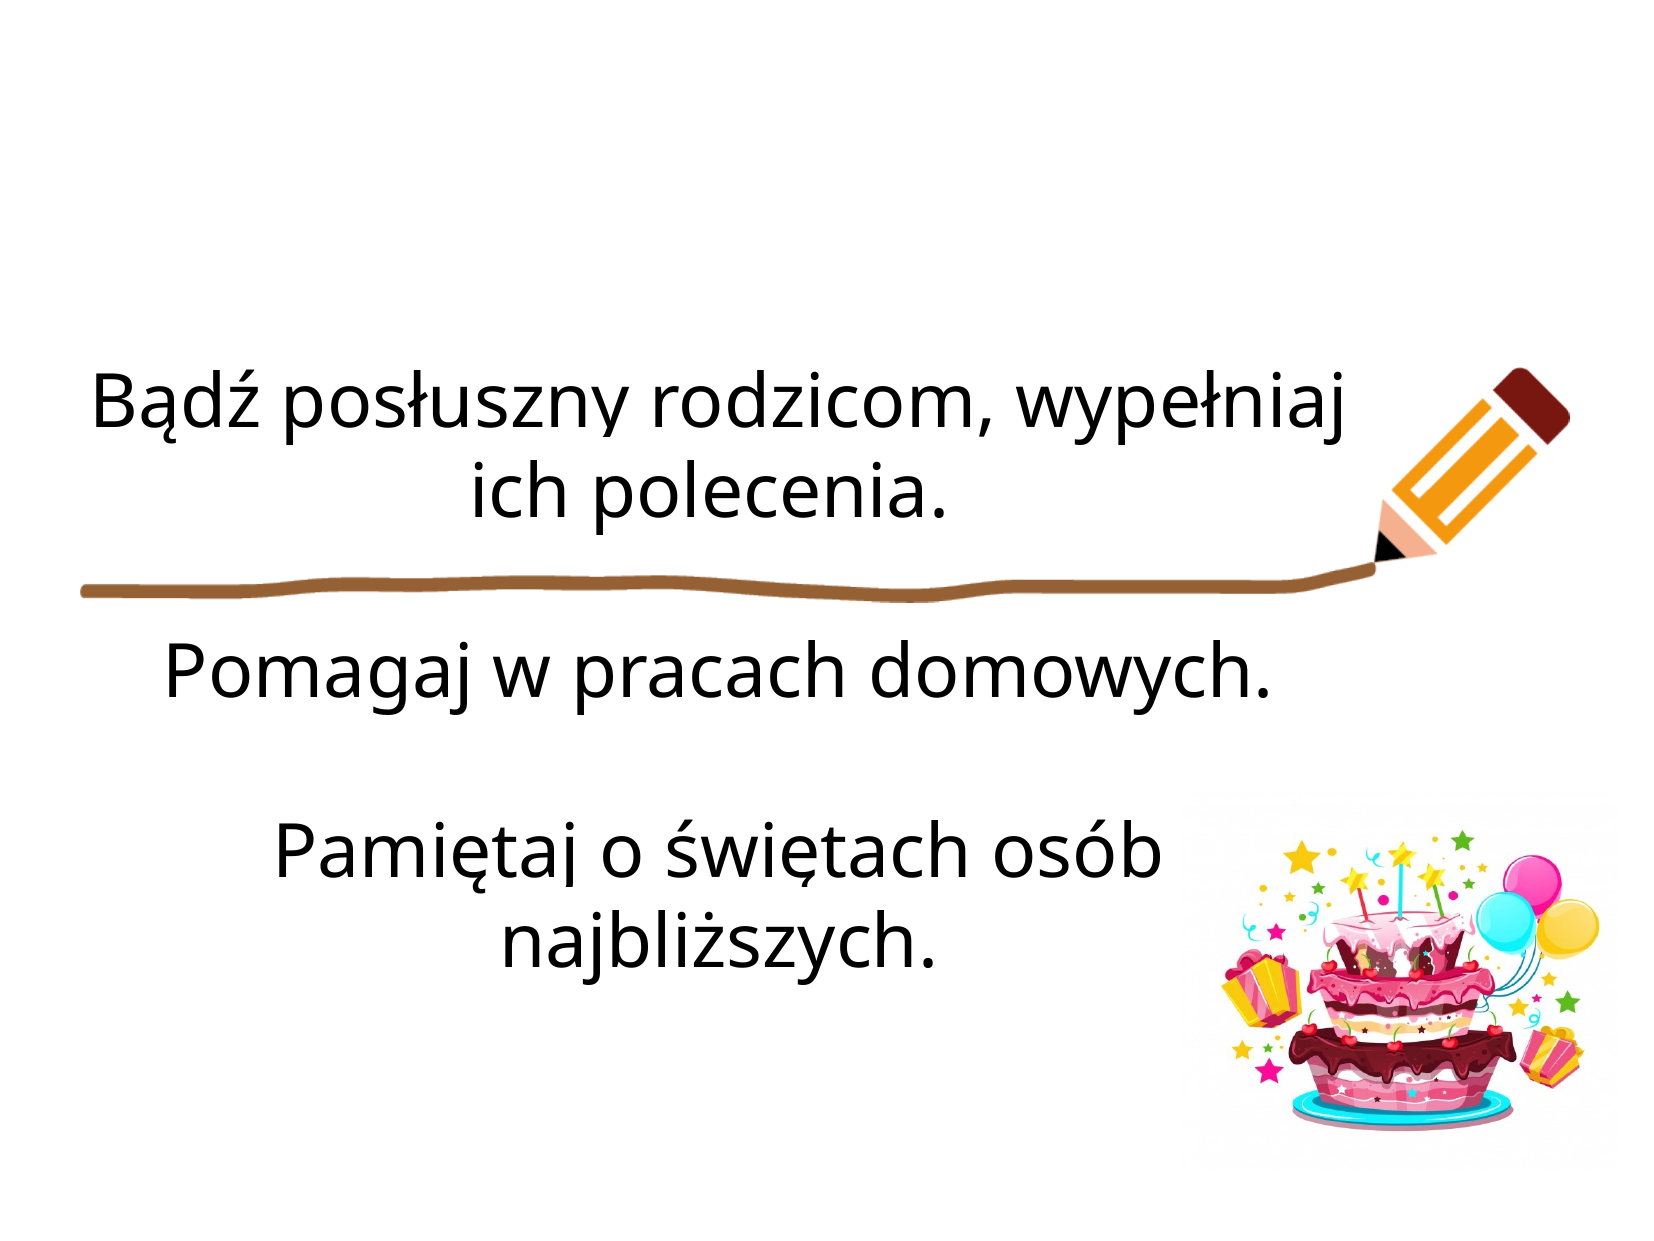

# Bądź posłuszny rodzicom, wypełniaj ich polecenia. Pomagaj w pracach domowych. Pamiętaj o świętach osób najbliższych.